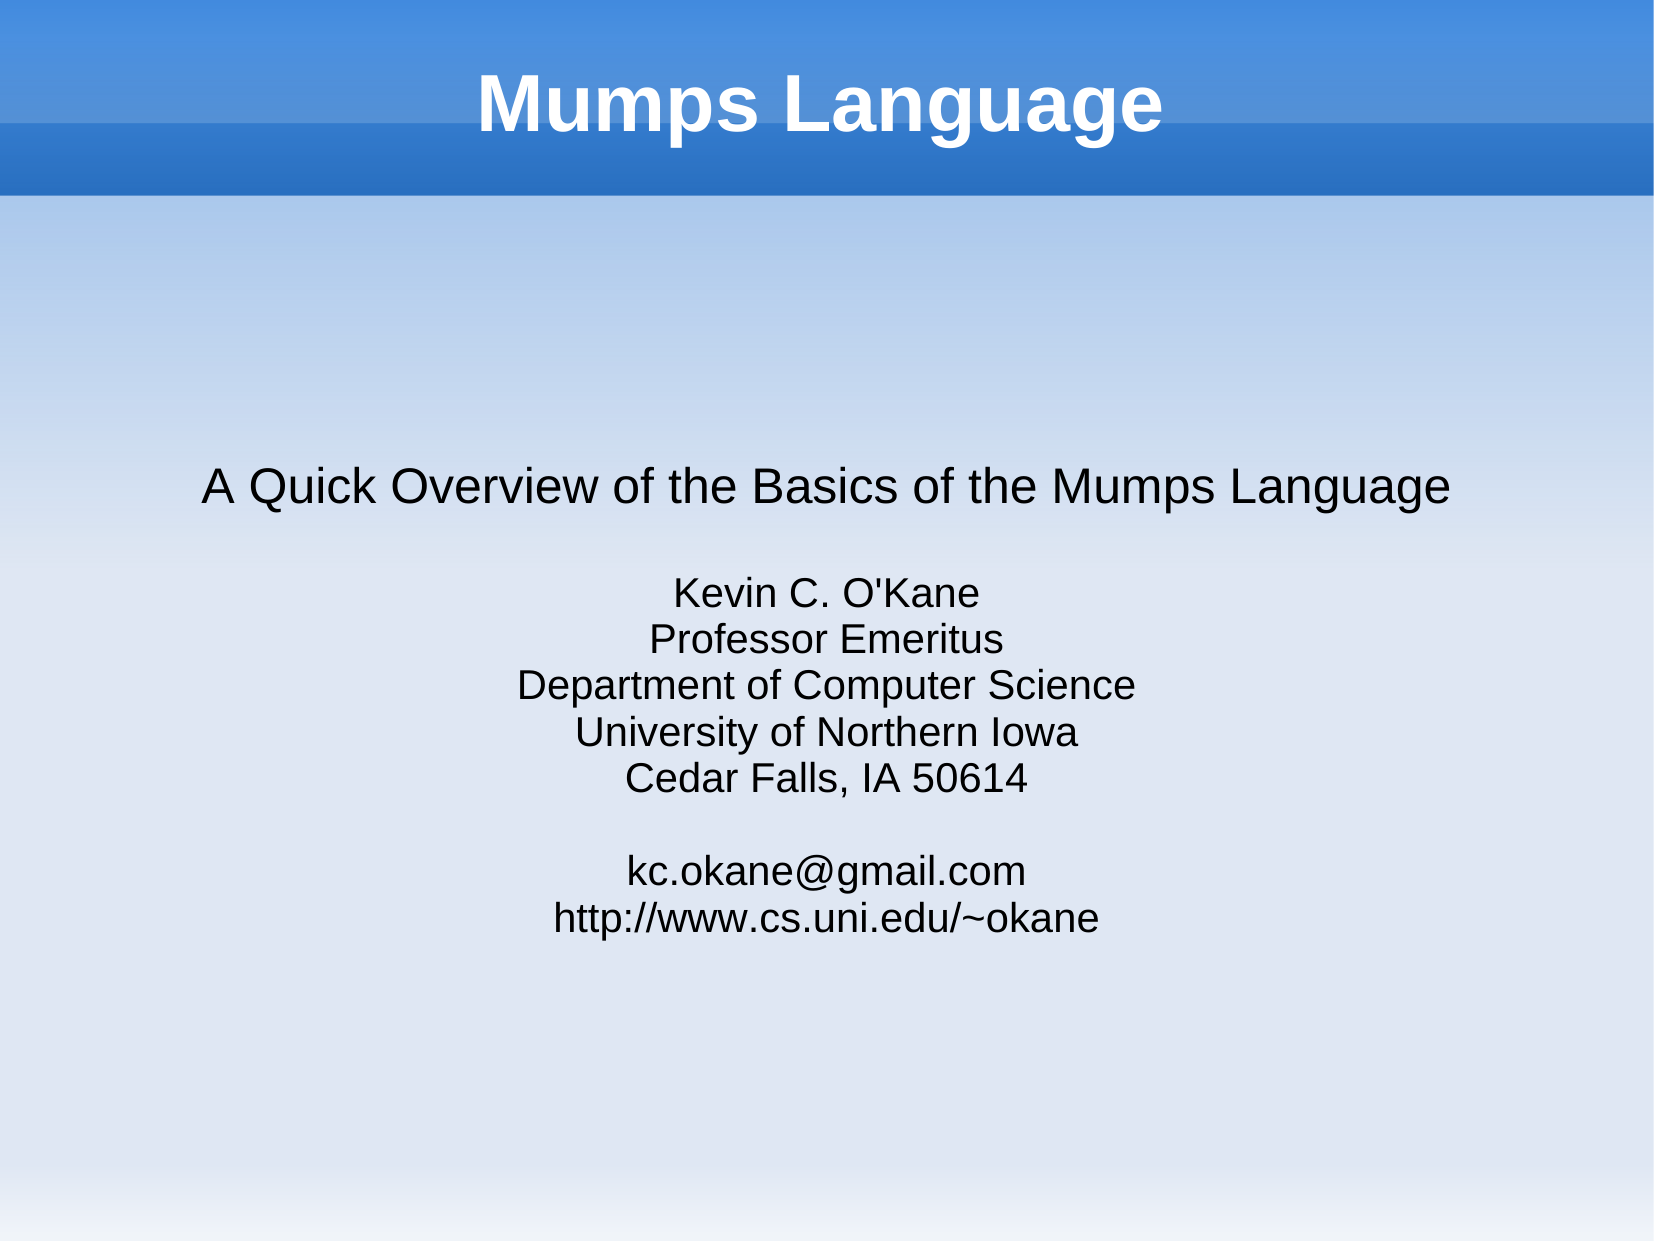

# Mumps Language
A Quick Overview of the Basics of the Mumps Language
Kevin C. O'Kane
Professor Emeritus
Department of Computer Science
University of Northern Iowa
Cedar Falls, IA 50614
kc.okane@gmail.com
http://www.cs.uni.edu/~okane